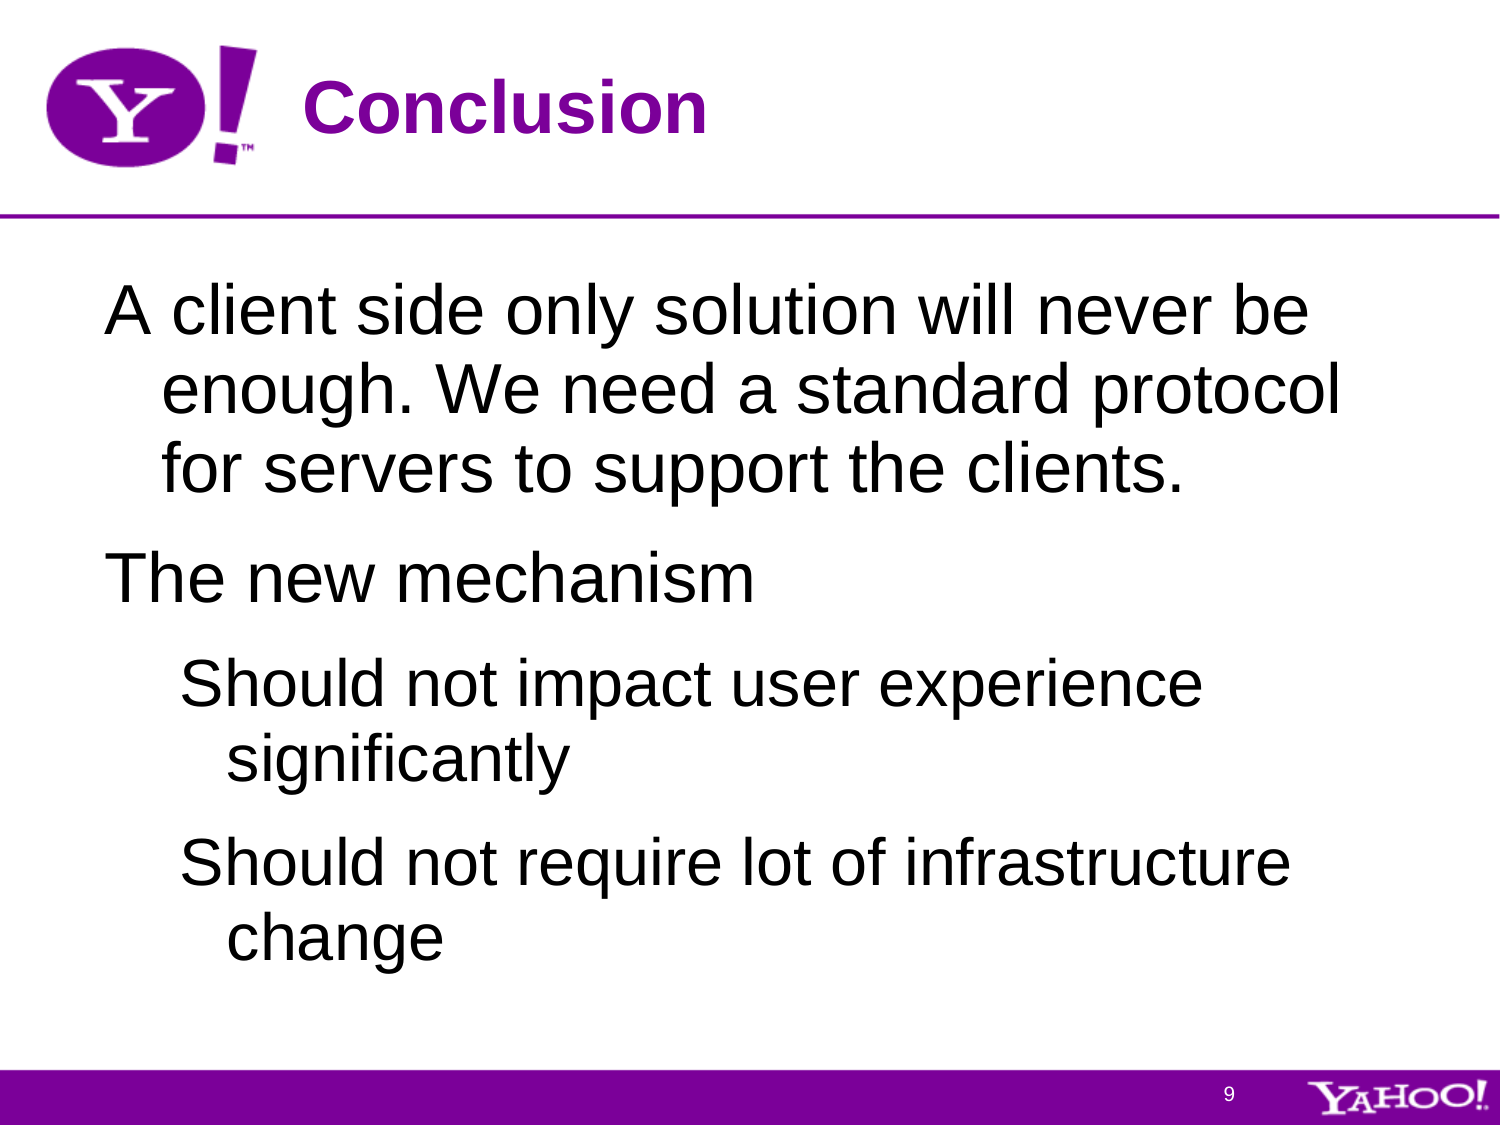

# Conclusion
A client side only solution will never be enough. We need a standard protocol for servers to support the clients.
The new mechanism
Should not impact user experience significantly
Should not require lot of infrastructure change
9